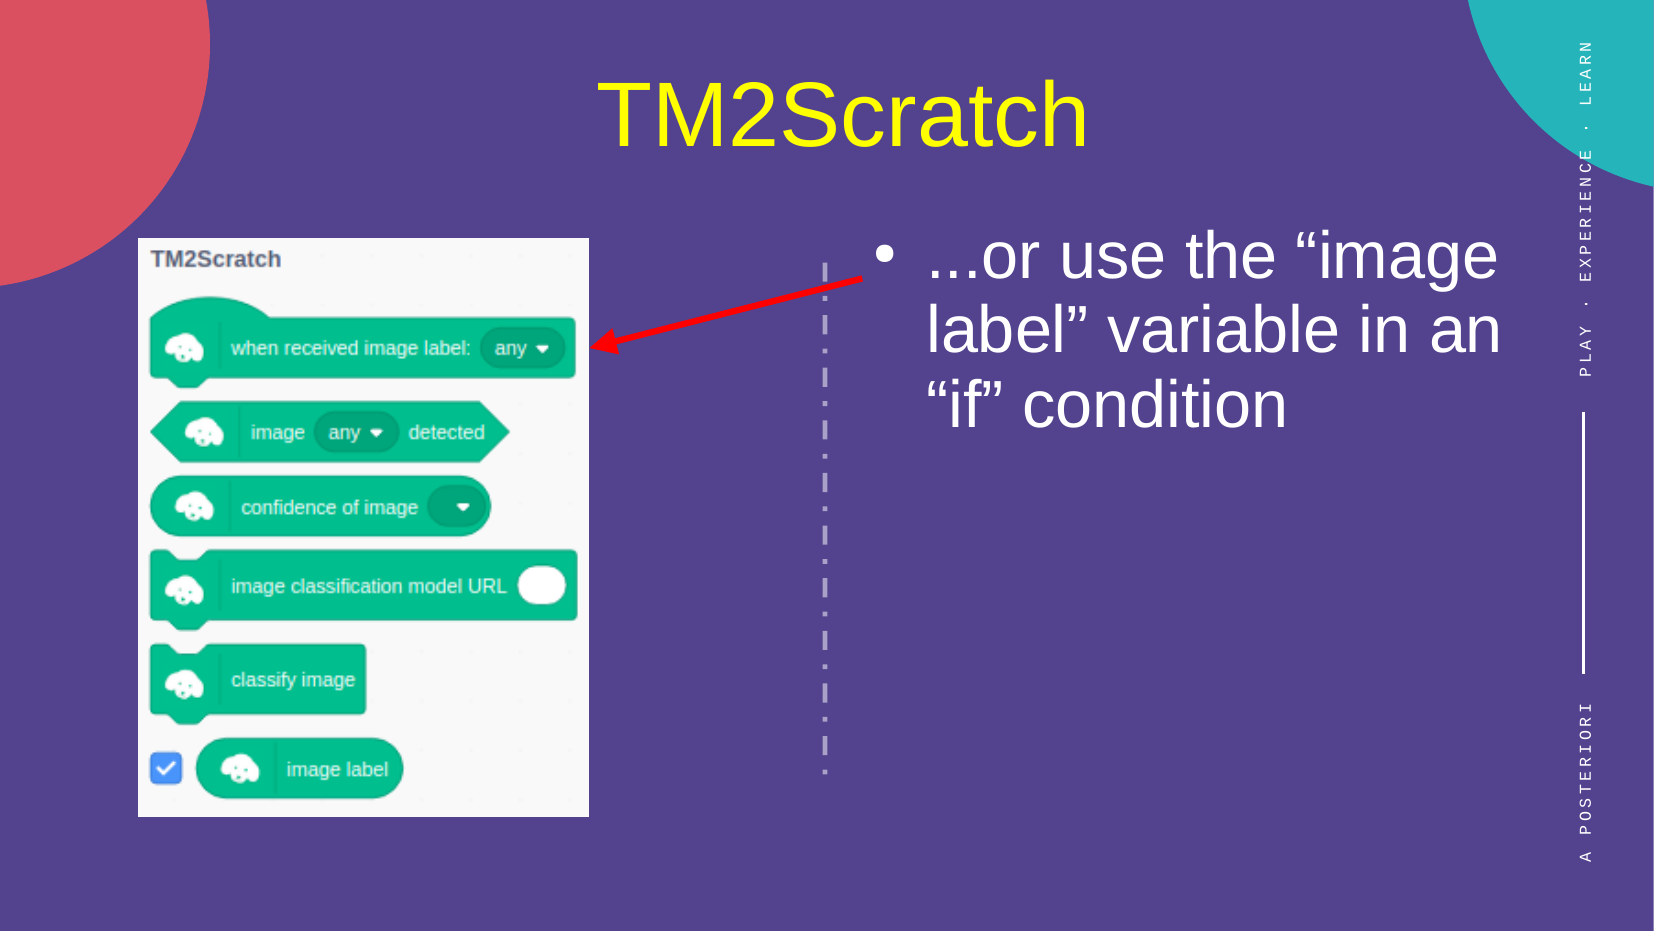

# TM2Scratch
...or use the “image label” variable in an “if” condition